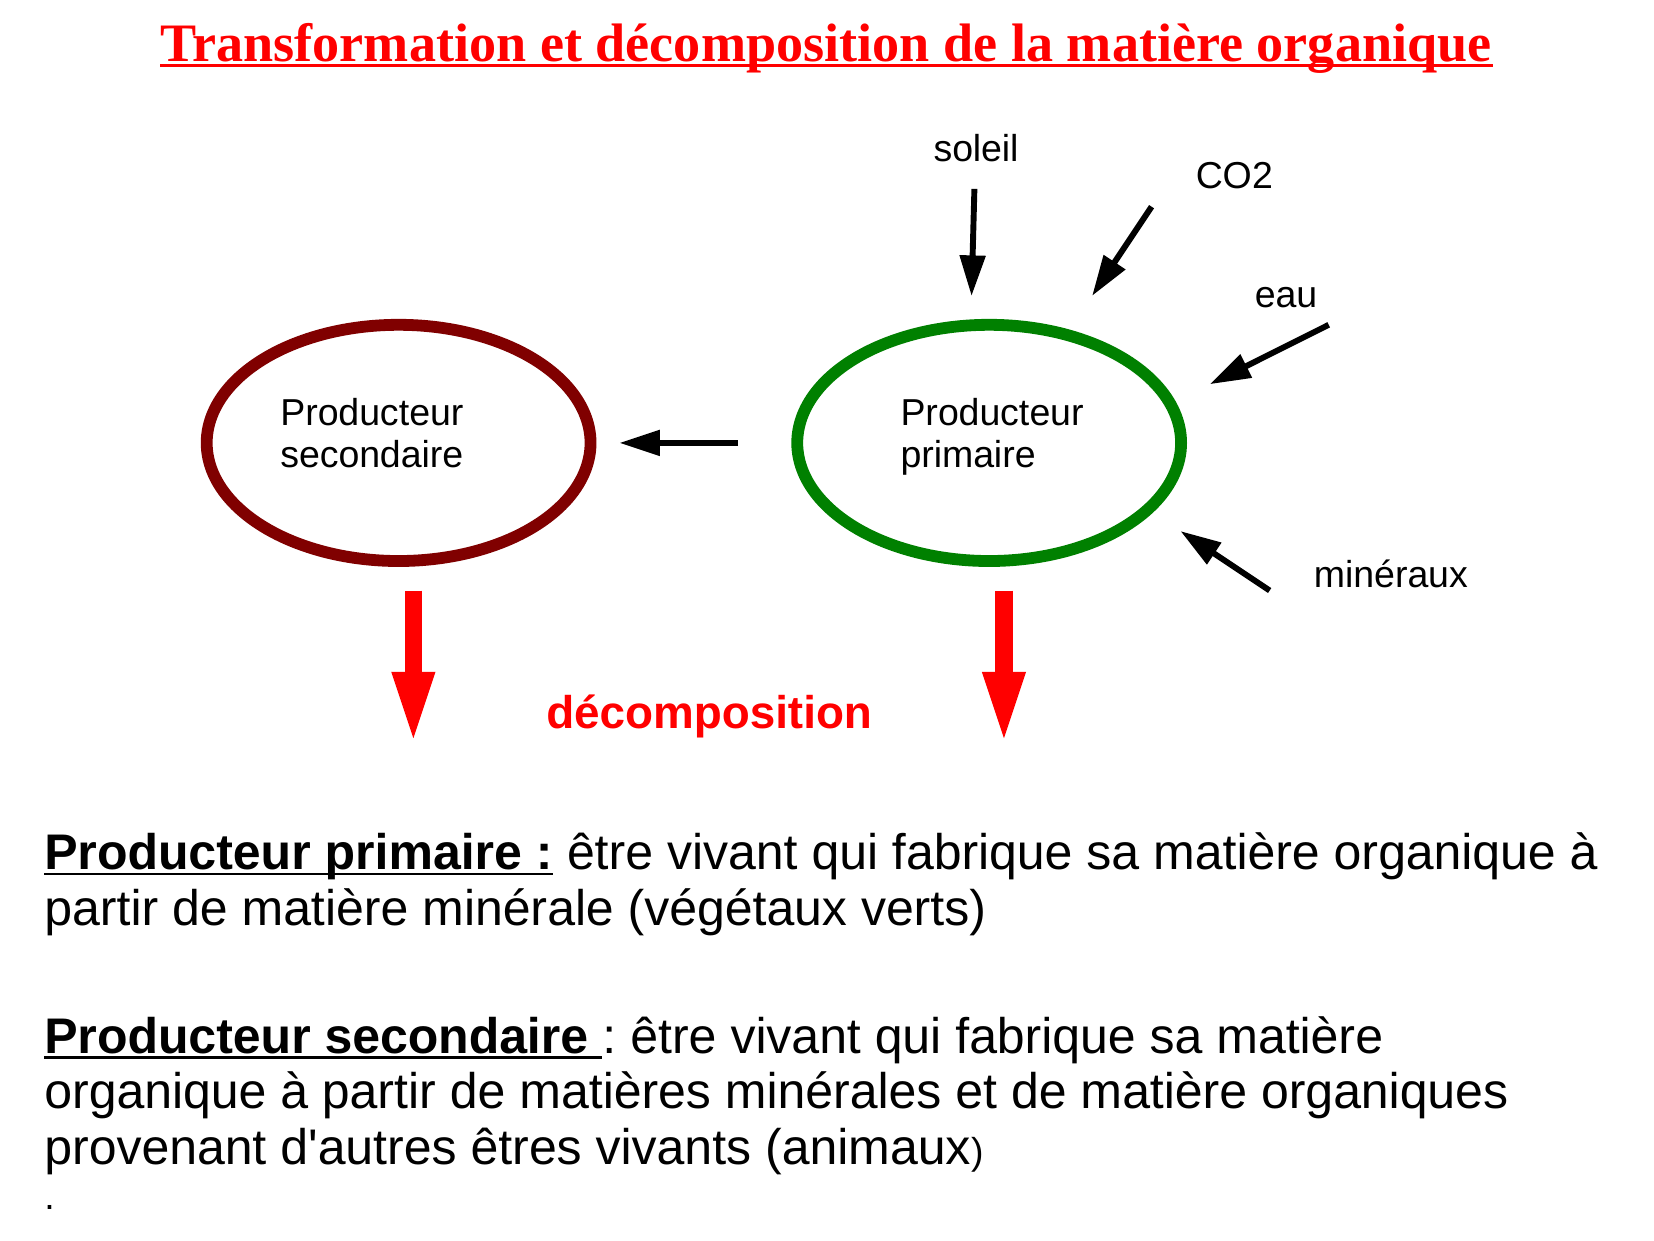

Transformation et décomposition de la matière organique
soleil
CO2
eau
Producteur secondaire
Producteur primaire
minéraux
décomposition
Producteur primaire : être vivant qui fabrique sa matière organique à partir de matière minérale (végétaux verts)
Producteur secondaire : être vivant qui fabrique sa matière organique à partir de matières minérales et de matière organiques provenant d'autres êtres vivants (animaux)
.